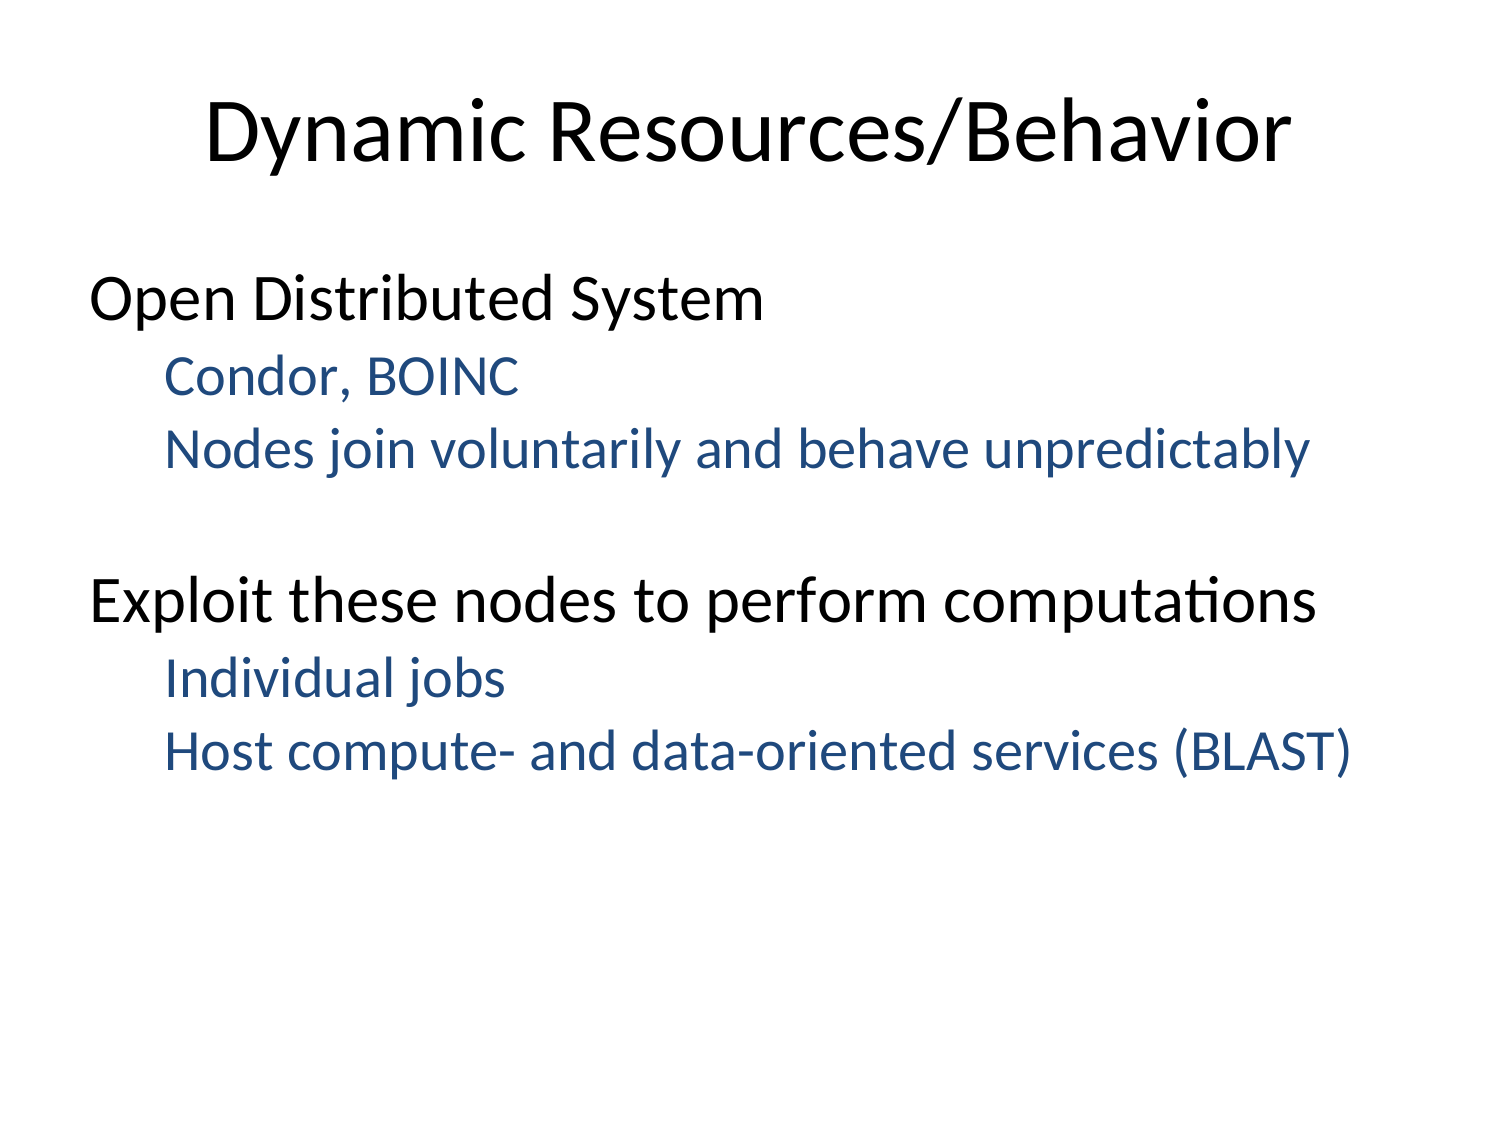

# Dynamic Resources/Behavior
Open Distributed System
Condor, BOINC
Nodes join voluntarily and behave unpredictably
Exploit these nodes to perform computations
Individual jobs
Host compute- and data-oriented services (BLAST)